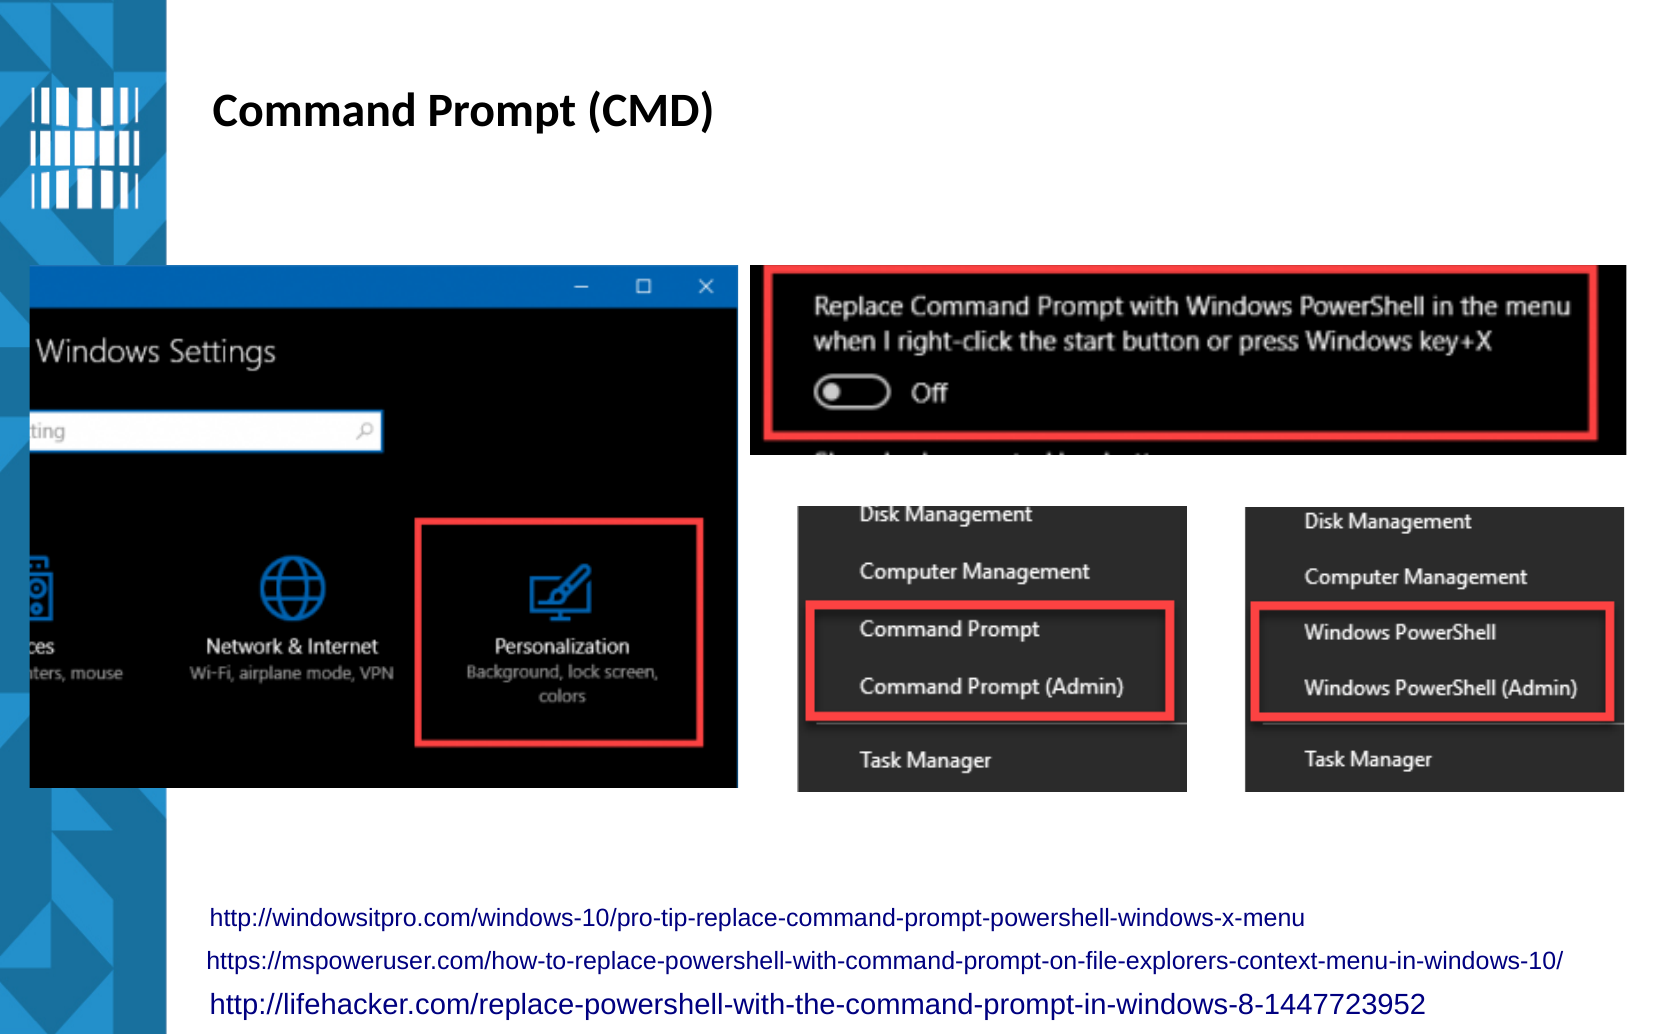

# Command Prompt (CMD)
http://windowsitpro.com/windows-10/pro-tip-replace-command-prompt-powershell-windows-x-menu
https://mspoweruser.com/how-to-replace-powershell-with-command-prompt-on-file-explorers-context-menu-in-windows-10/
http://lifehacker.com/replace-powershell-with-the-command-prompt-in-windows-8-1447723952